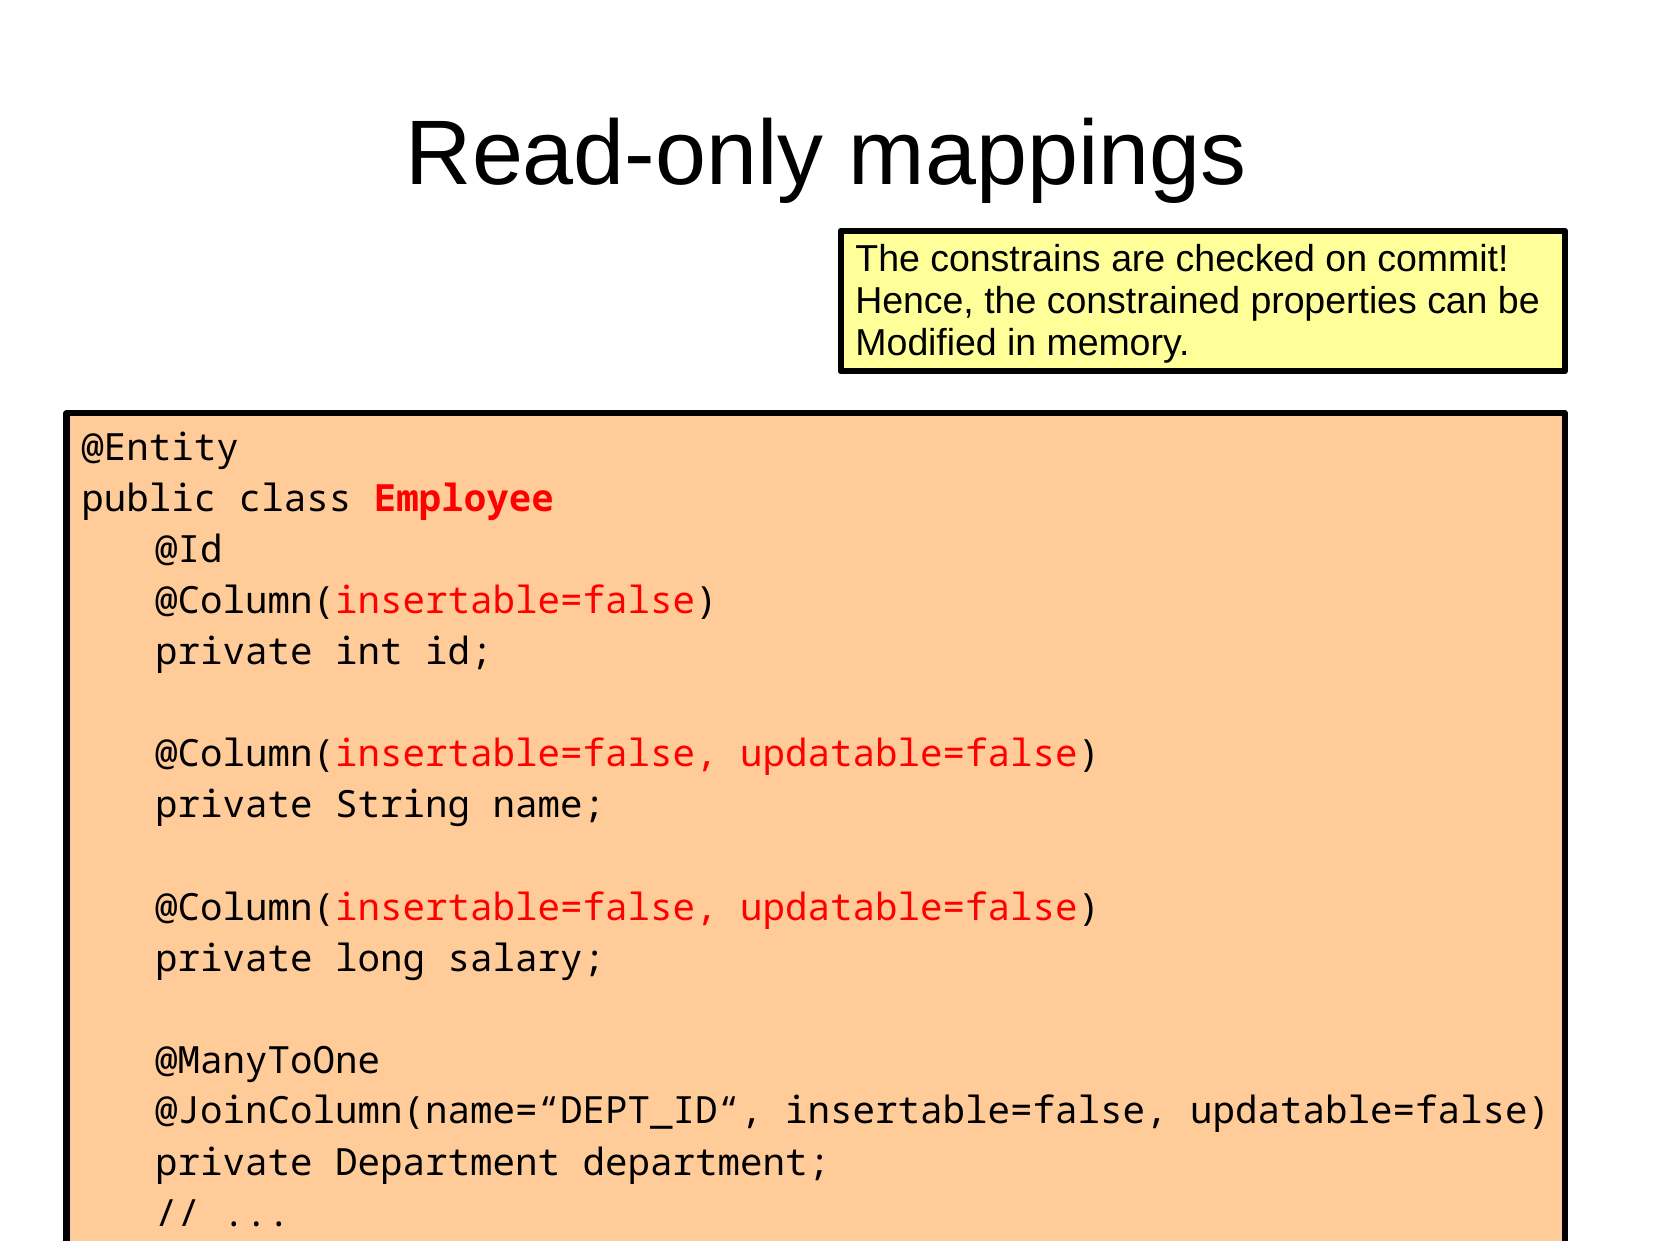

# Read-only mappings
The constrains are checked on commit!
Hence, the constrained properties can be
Modified in memory.
@Entity
public class Employee
	@Id
	@Column(insertable=false)
	private int id;
	@Column(insertable=false, updatable=false)
	private String name;
	@Column(insertable=false, updatable=false)
	private long salary;
	@ManyToOne
	@JoinColumn(name=“DEPT_ID“, insertable=false, updatable=false)
	private Department department;
	// ...
}
KBSS 2010